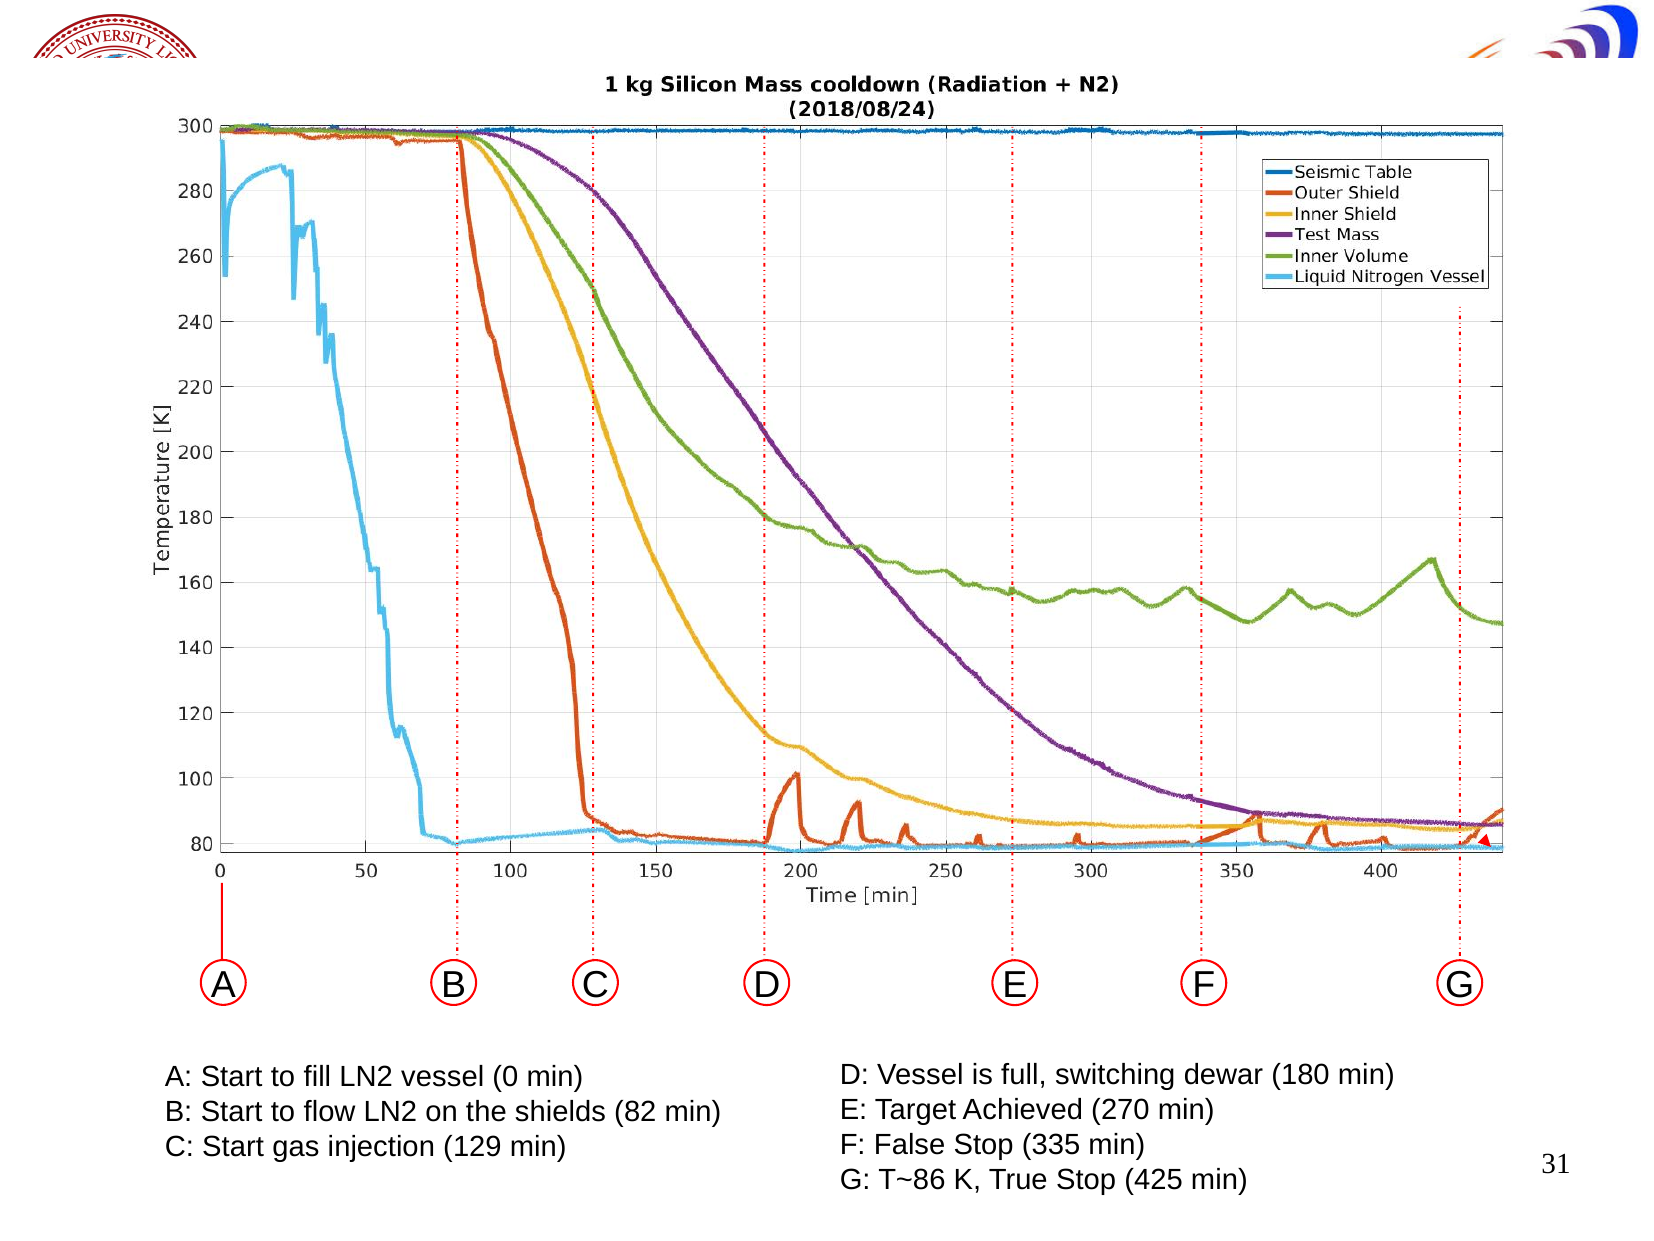

A
B
C
D
E
G
F
D: Vessel is full, switching dewar (180 min)
E: Target Achieved (270 min)
F: False Stop (335 min)
G: T~86 K, True Stop (425 min)
A: Start to fill LN2 vessel (0 min)
B: Start to flow LN2 on the shields (82 min)
C: Start gas injection (129 min)
31